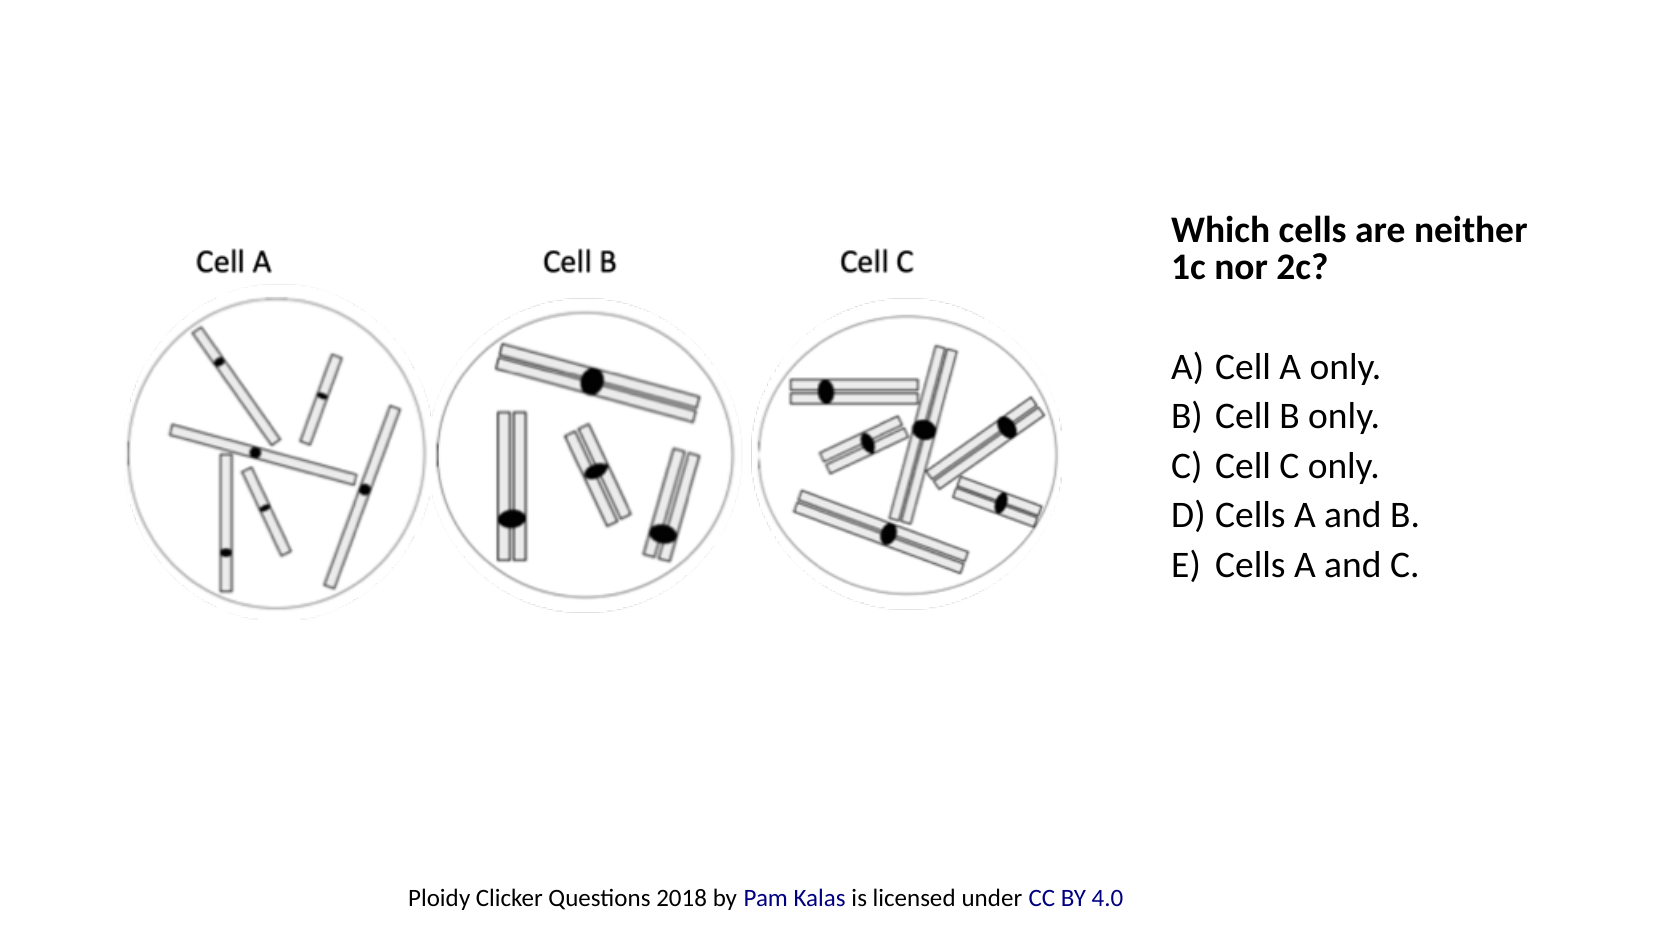

Which cells are neither 1c nor 2c?
 Cell A only.
 Cell B only.
 Cell C only.
 Cells A and B.
 Cells A and C.
Ploidy Clicker Questions 2018 by Pam Kalas is licensed under CC BY 4.0